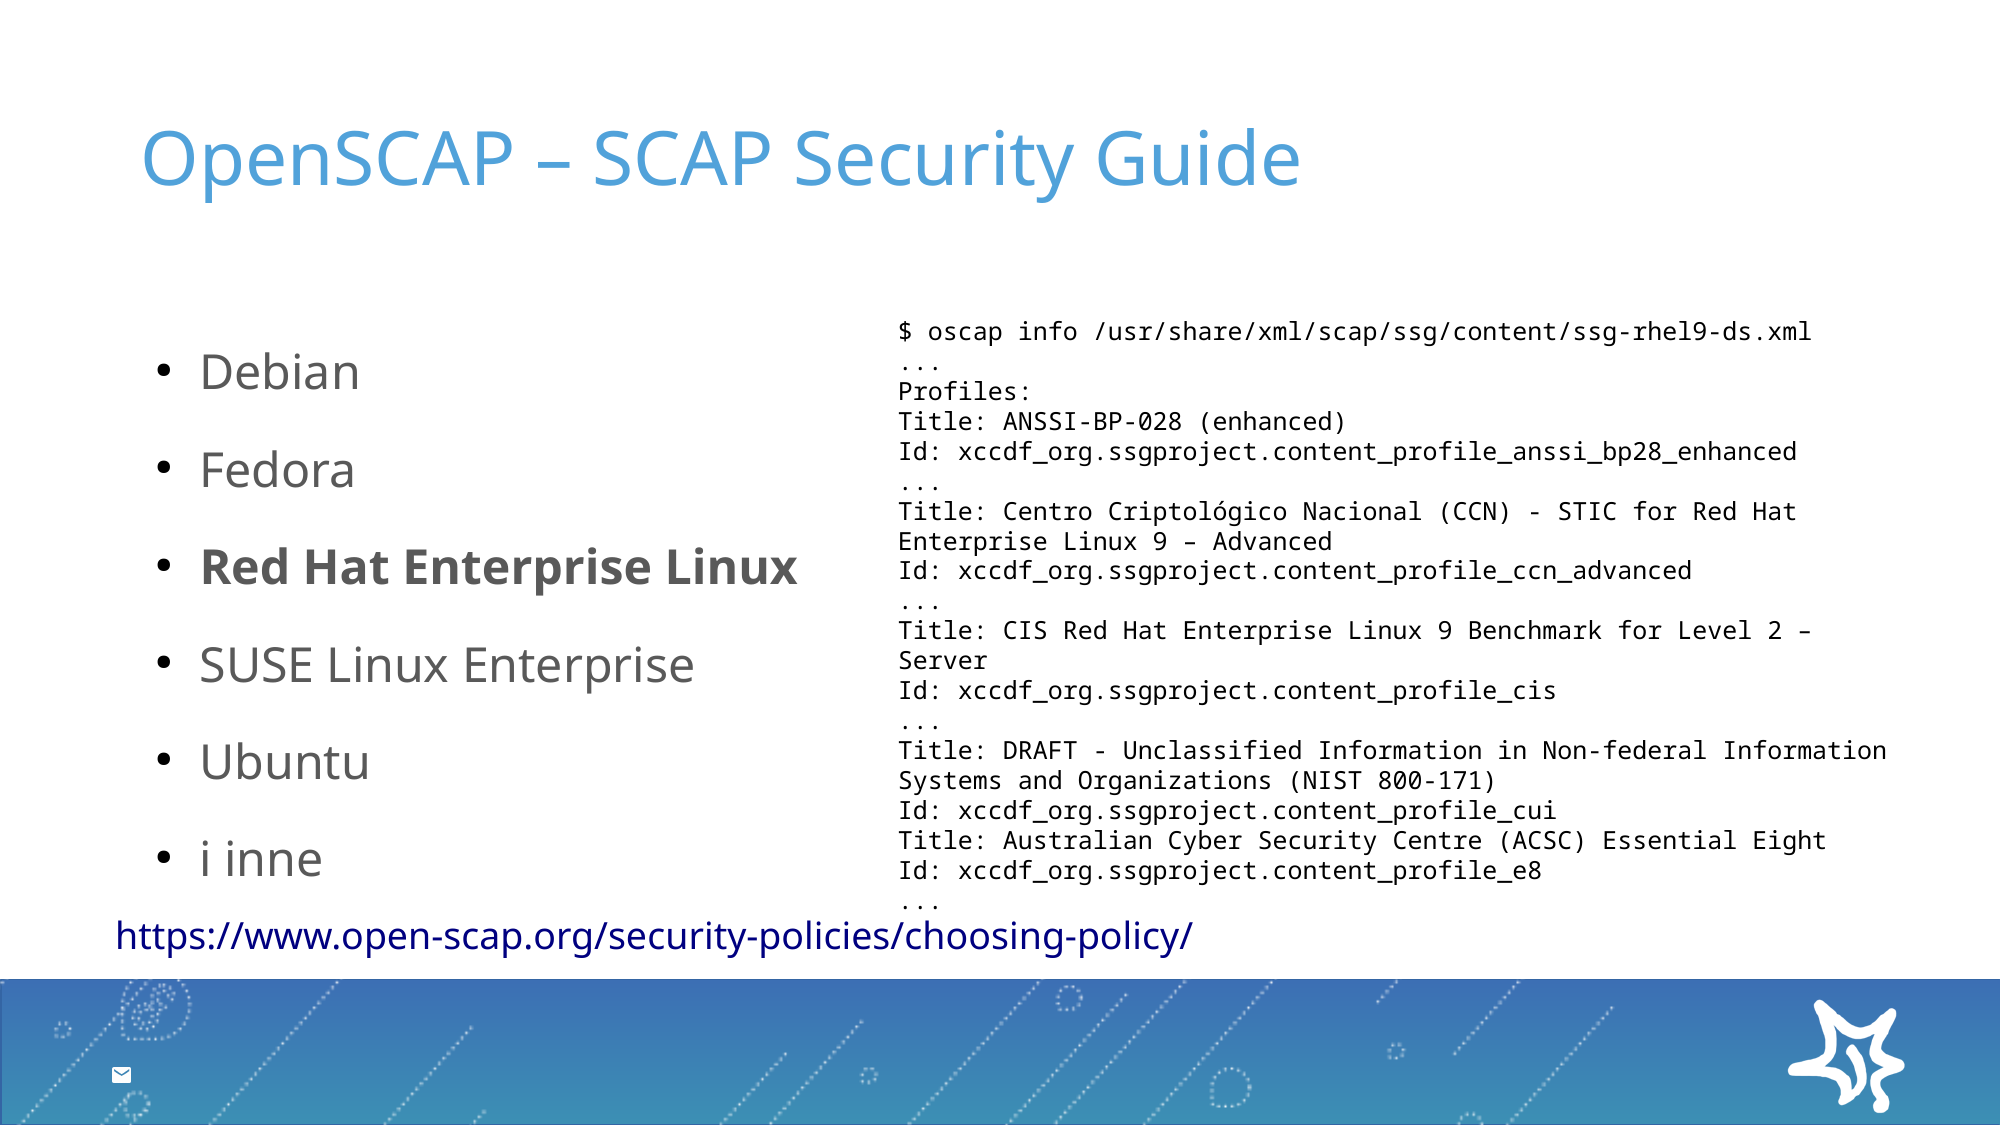

# OpenSCAP – SCAP Security Guide
Debian
Fedora
Red Hat Enterprise Linux
SUSE Linux Enterprise
Ubuntu
i inne
$ oscap info /usr/share/xml/scap/ssg/content/ssg-rhel9-ds.xml
...
Profiles:
Title: ANSSI-BP-028 (enhanced)
Id: xccdf_org.ssgproject.content_profile_anssi_bp28_enhanced
...
Title: Centro Criptológico Nacional (CCN) - STIC for Red Hat Enterprise Linux 9 – Advanced
Id: xccdf_org.ssgproject.content_profile_ccn_advanced
...
Title: CIS Red Hat Enterprise Linux 9 Benchmark for Level 2 – Server
Id: xccdf_org.ssgproject.content_profile_cis
...
Title: DRAFT - Unclassified Information in Non-federal Information Systems and Organizations (NIST 800-171)
Id: xccdf_org.ssgproject.content_profile_cui
Title: Australian Cyber Security Centre (ACSC) Essential Eight
Id: xccdf_org.ssgproject.content_profile_e8
...
https://www.open-scap.org/security-policies/choosing-policy/